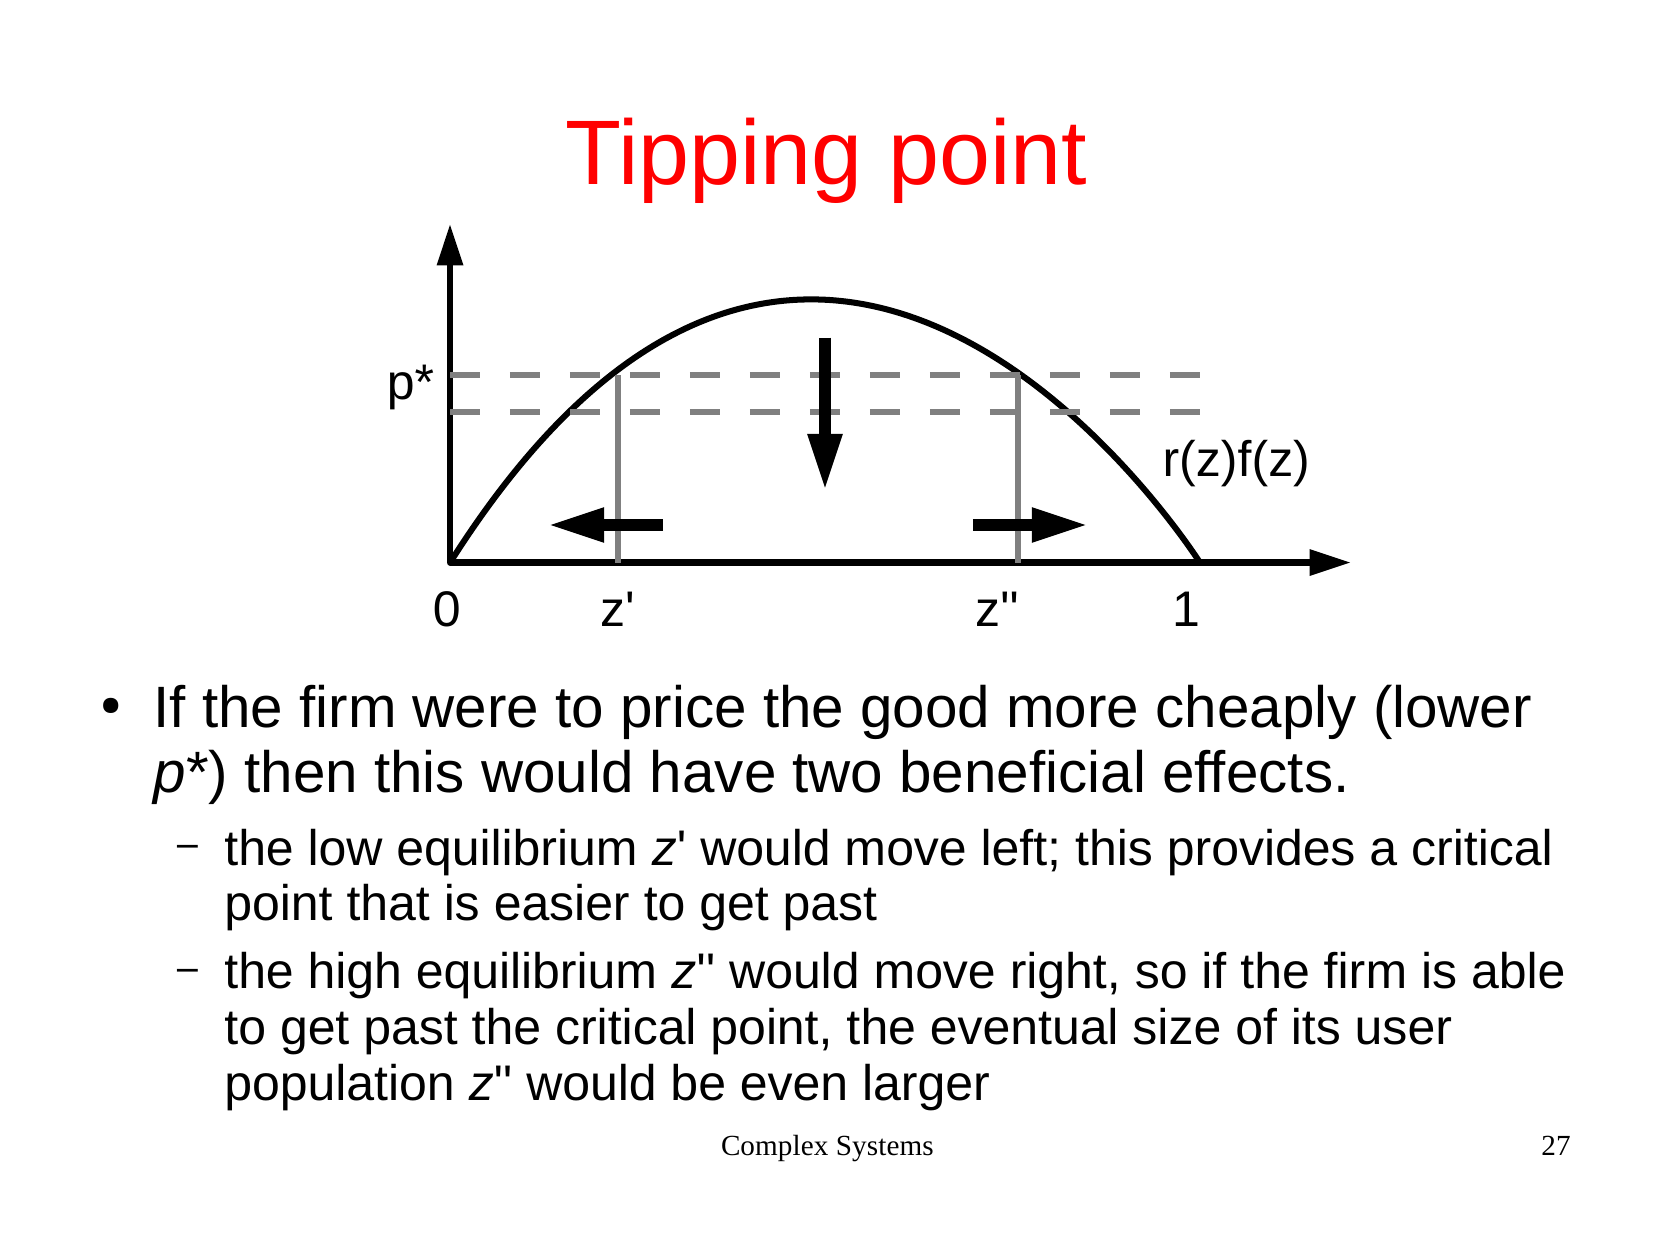

# Tipping point
p*
r(z)f(z)
0
z'
z''
1
If the firm were to price the good more cheaply (lower p*) then this would have two beneficial effects.
the low equilibrium z' would move left; this provides a critical point that is easier to get past
the high equilibrium z'' would move right, so if the firm is able to get past the critical point, the eventual size of its user population z'' would be even larger
Complex Systems
27